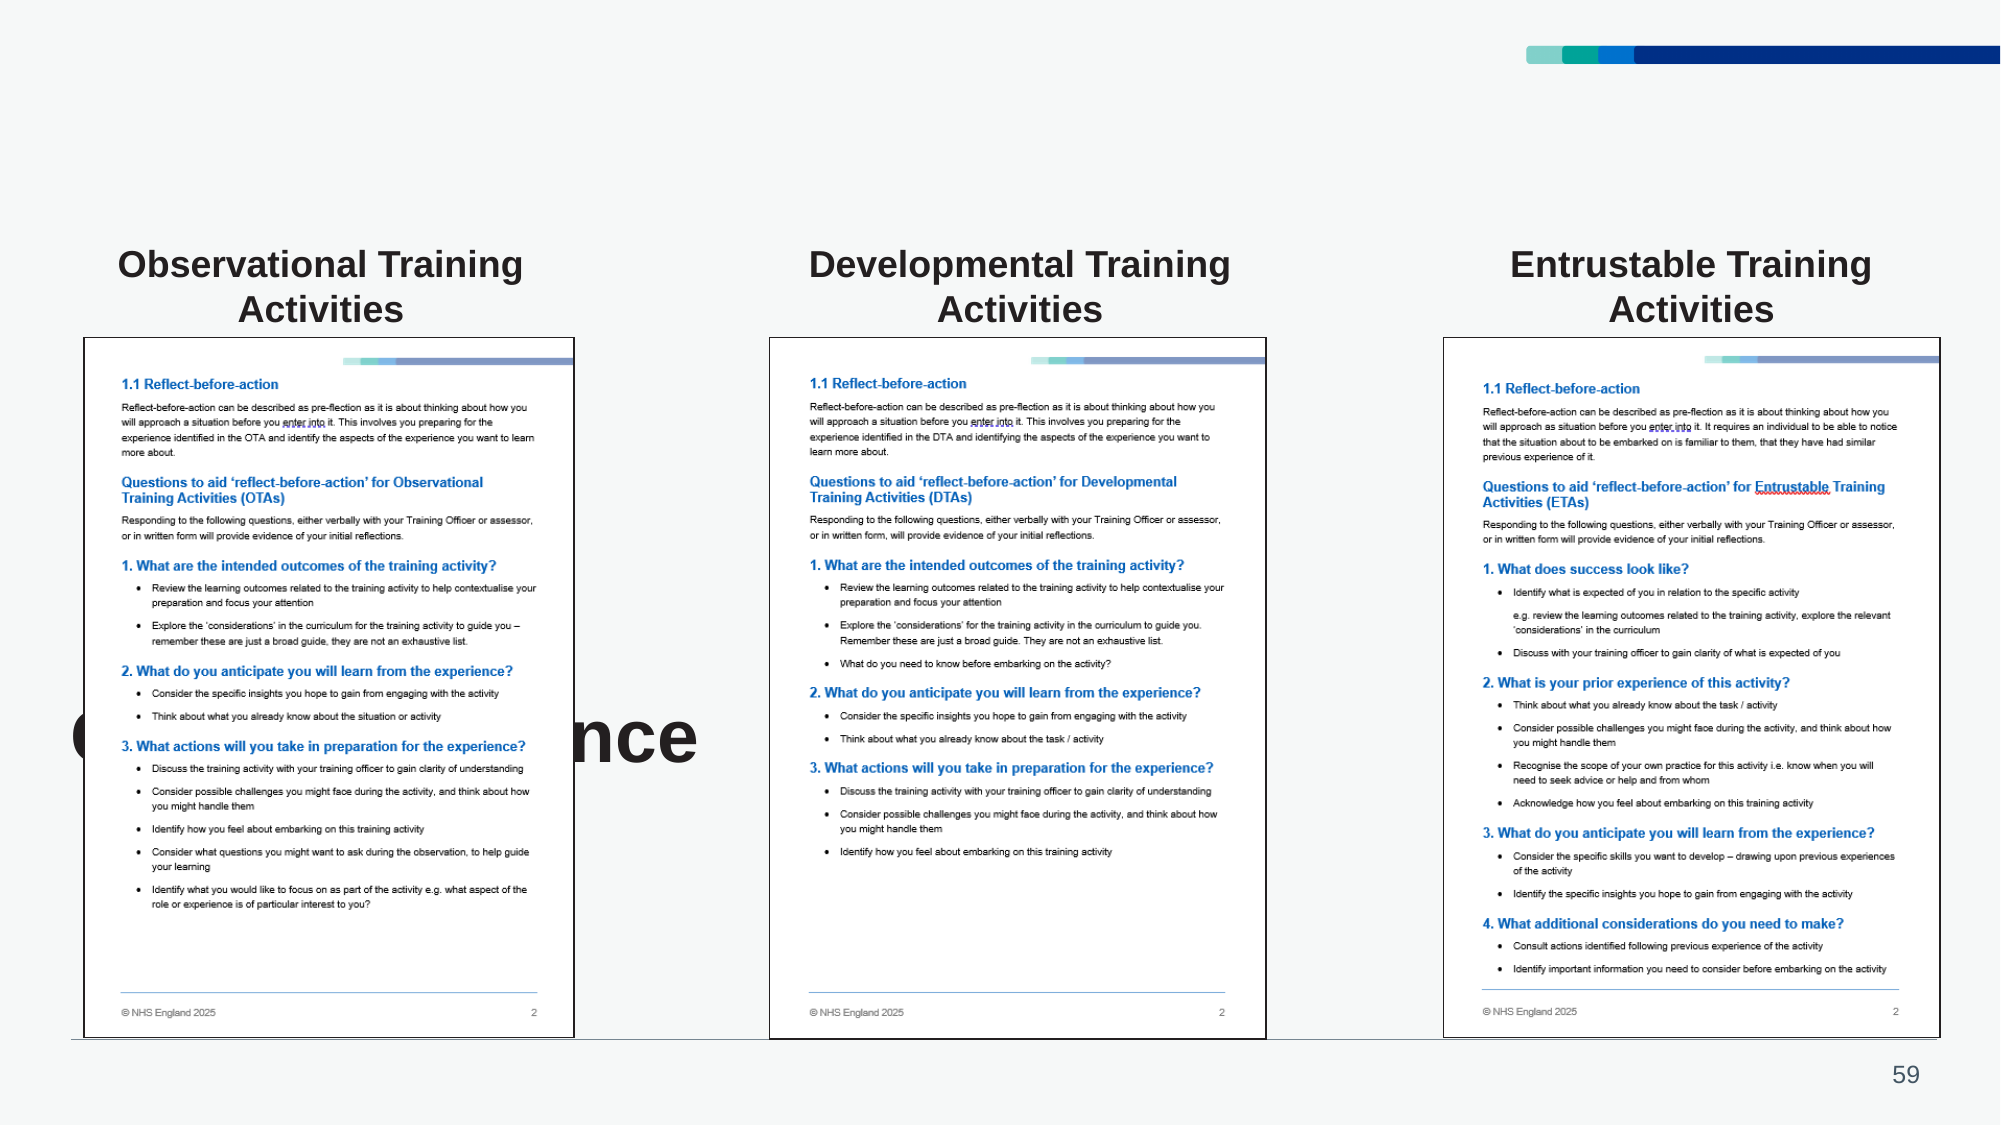

Observational Training Activities
Developmental Training Activities
Entrustable Training Activities
# General guidance